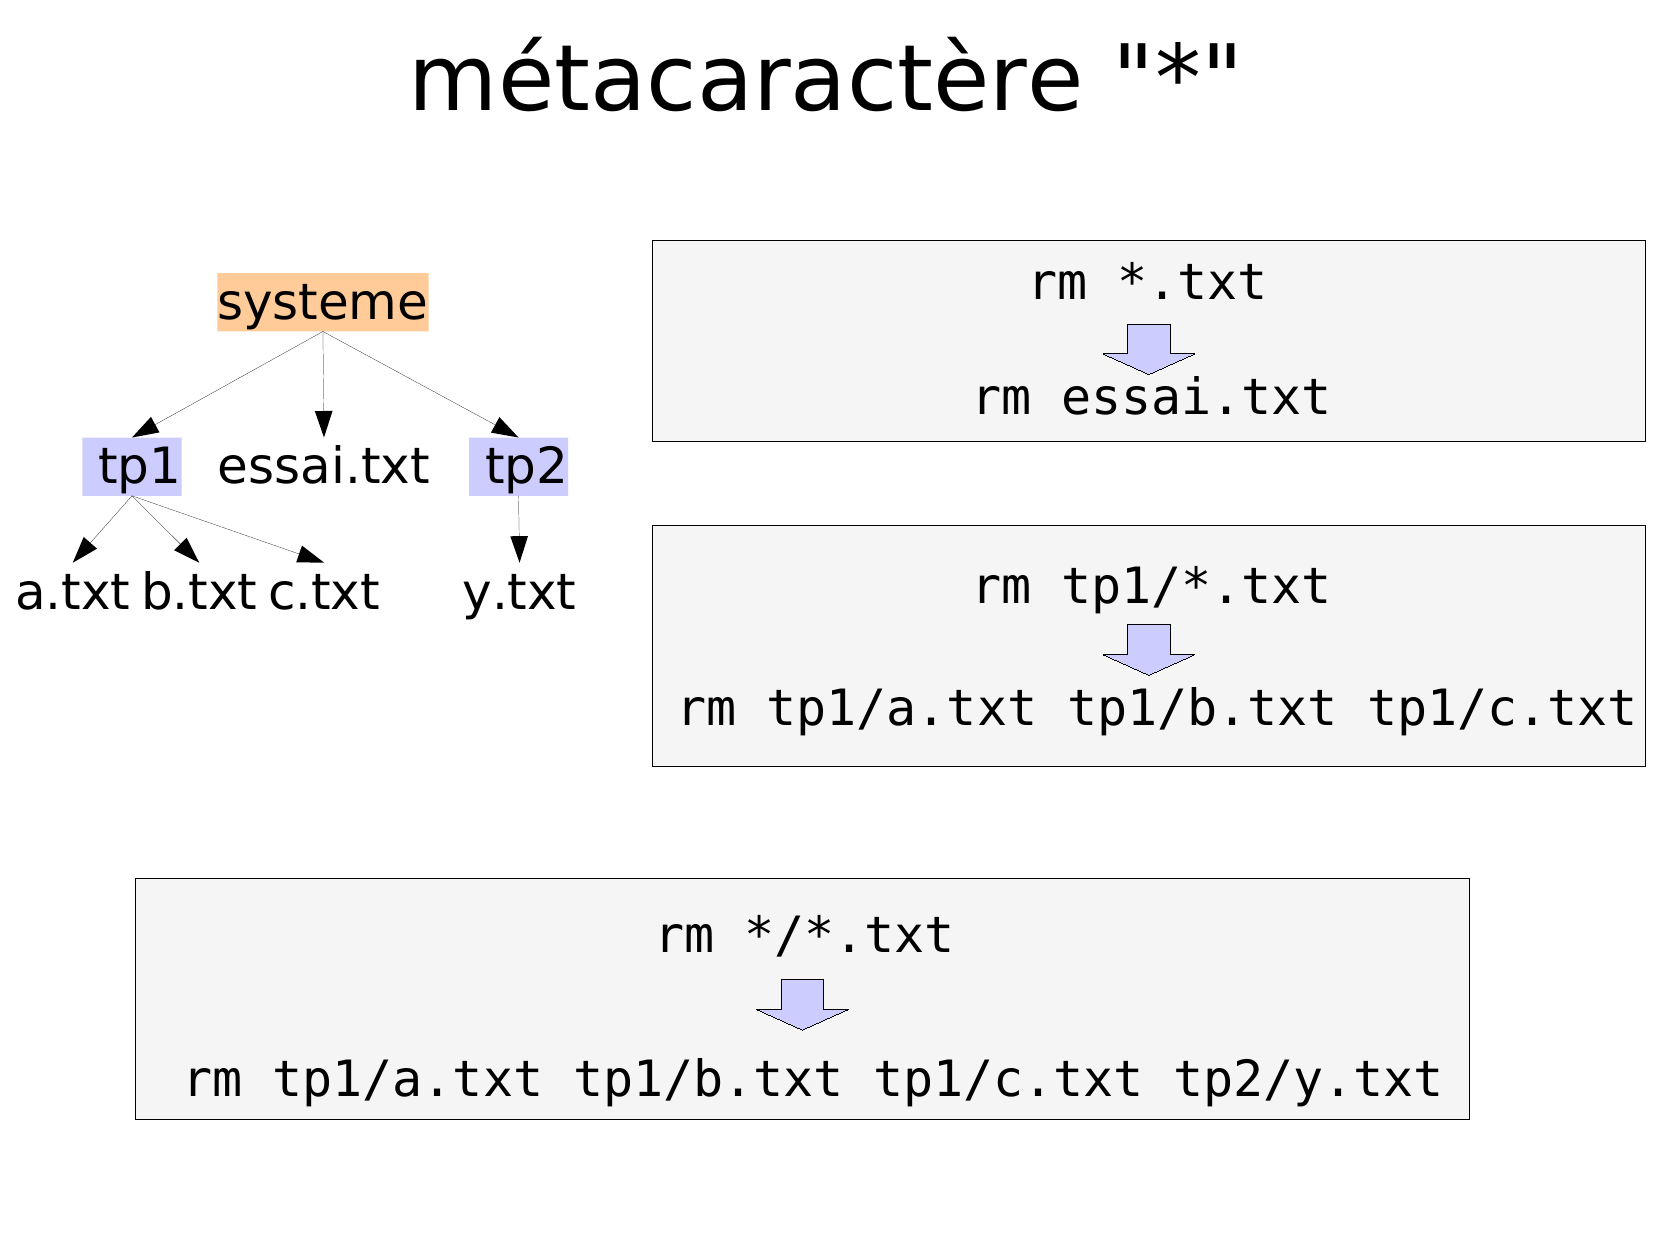

# métacaractère "*"
rm *.txt
systeme
rm essai.txt
 tp1
essai.txt
 tp2
rm tp1/*.txt
c.txt
a.txt
b.txt
y.txt
rm tp1/a.txt tp1/b.txt tp1/c.txt
rm */*.txt
rm tp1/a.txt tp1/b.txt tp1/c.txt tp2/y.txt